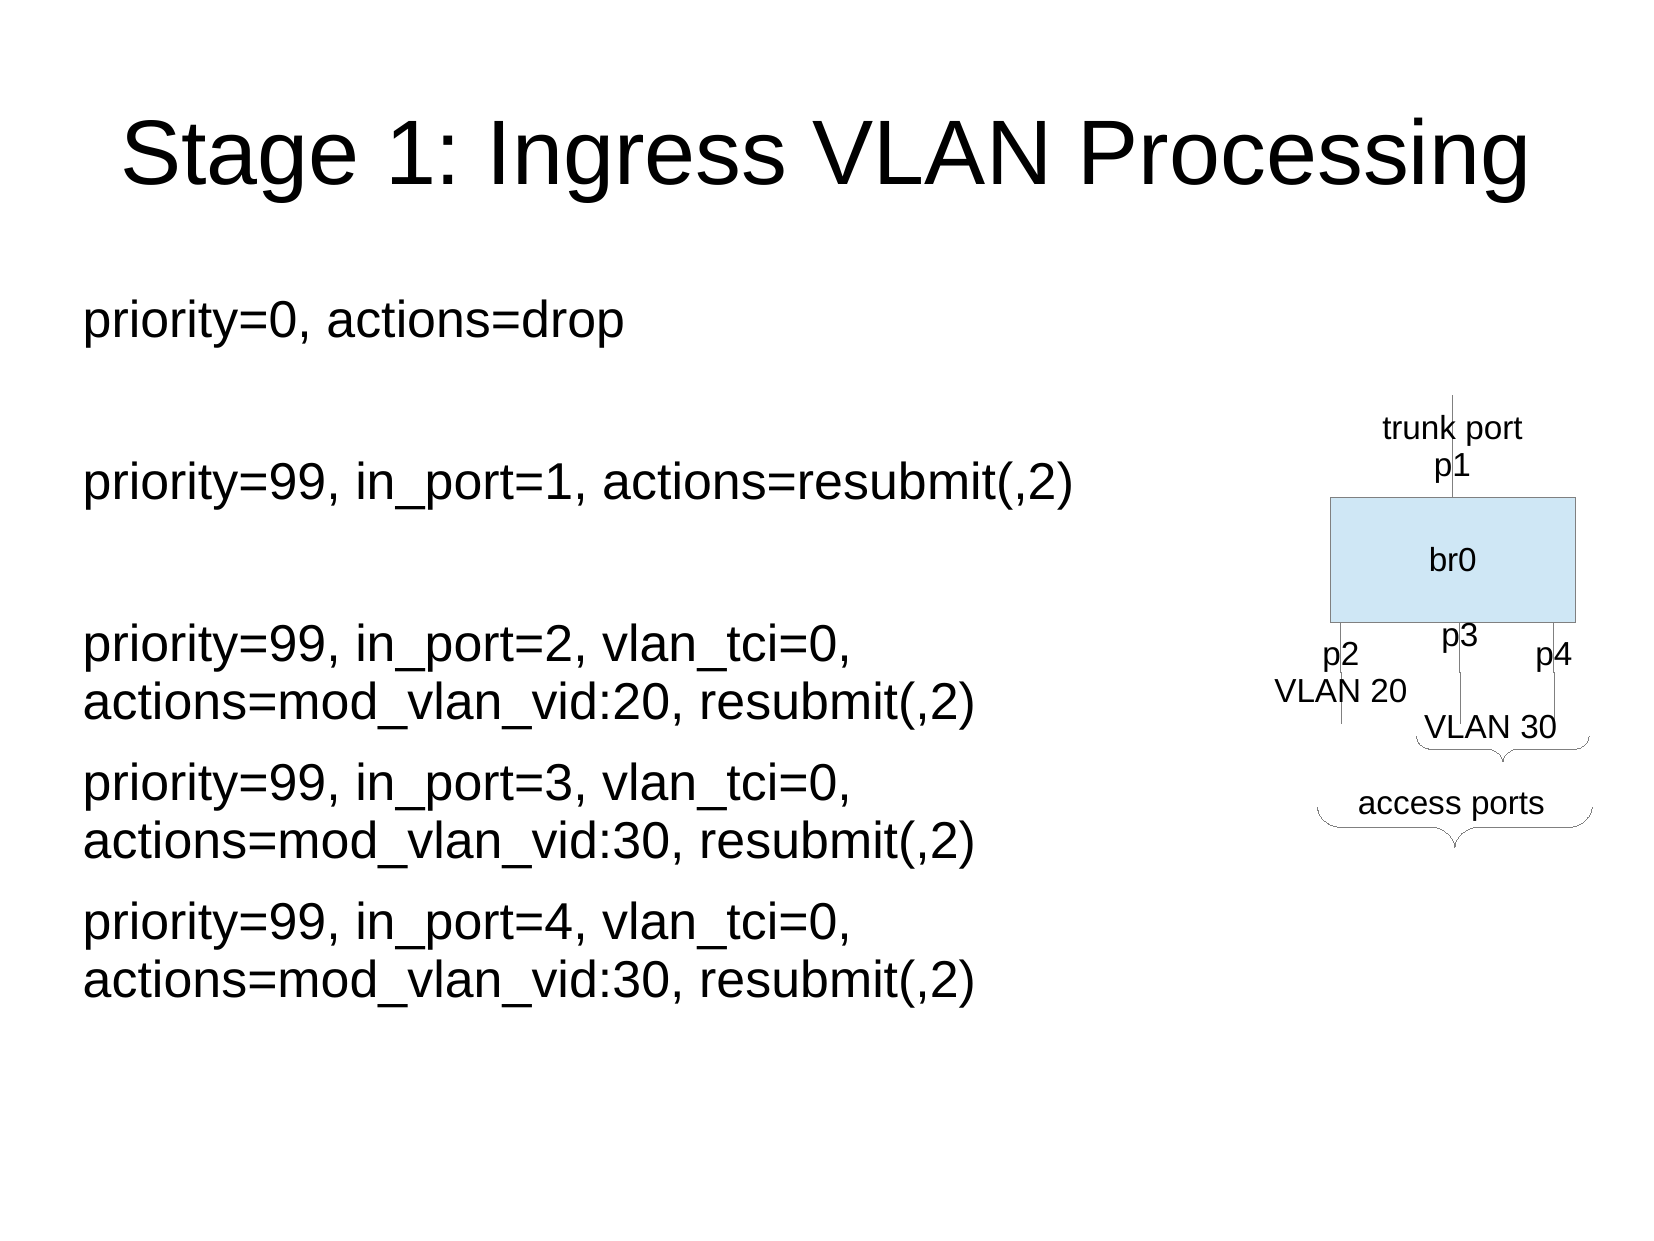

# Stage 1: Ingress VLAN Processing
priority=0, actions=drop
priority=99, in_port=1, actions=resubmit(,2)
priority=99, in_port=2, vlan_tci=0, actions=mod_vlan_vid:20, resubmit(,2)
priority=99, in_port=3, vlan_tci=0, actions=mod_vlan_vid:30, resubmit(,2)
priority=99, in_port=4, vlan_tci=0, actions=mod_vlan_vid:30, resubmit(,2)
br0
VLAN 30
access ports